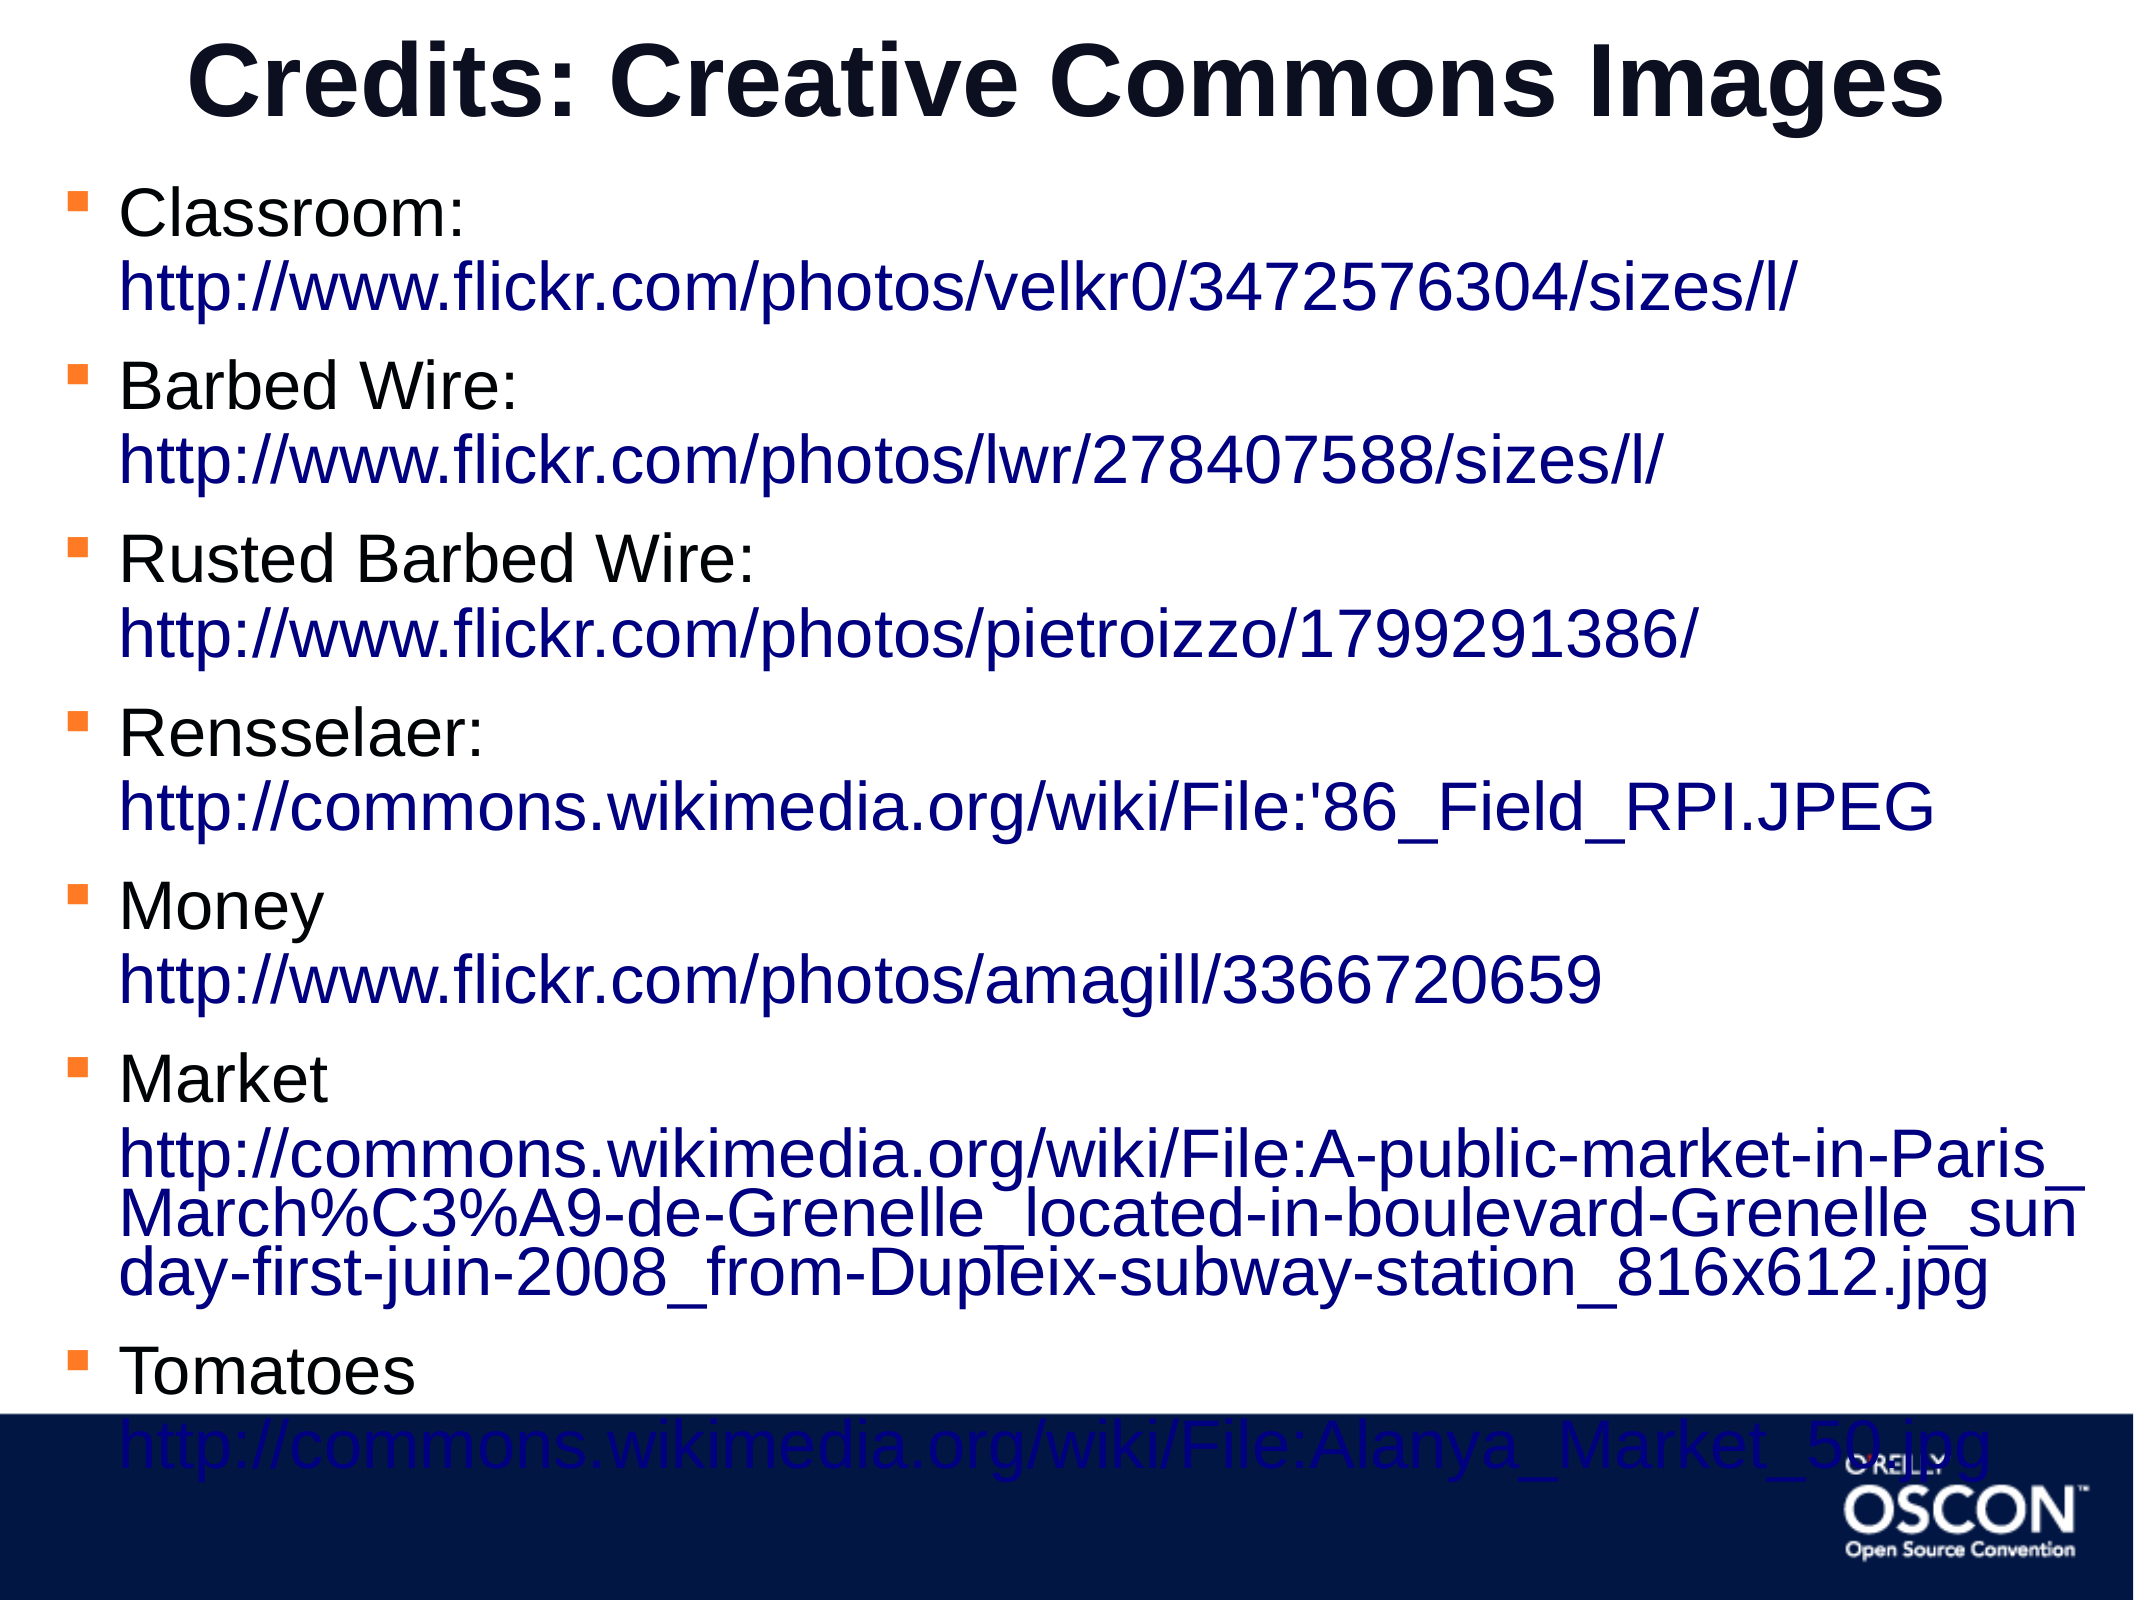

# Credits: Creative Commons Images
Classroom:http://www.flickr.com/photos/velkr0/3472576304/sizes/l/
Barbed Wire:
http://www.flickr.com/photos/lwr/278407588/sizes/l/
Rusted Barbed Wire:
http://www.flickr.com/photos/pietroizzo/1799291386/
Rensselaer:
http://commons.wikimedia.org/wiki/File:'86_Field_RPI.JPEG
Money
http://www.flickr.com/photos/amagill/3366720659
Market
http://commons.wikimedia.org/wiki/File:A-public-market-in-Paris_March%C3%A9-de-Grenelle_located-in-boulevard-Grenelle_sunday-first-juin-2008_from-Dupleix-subway-station_816x612.jpg
Tomatoes
http://commons.wikimedia.org/wiki/File:Alanya_Market_50.jpg